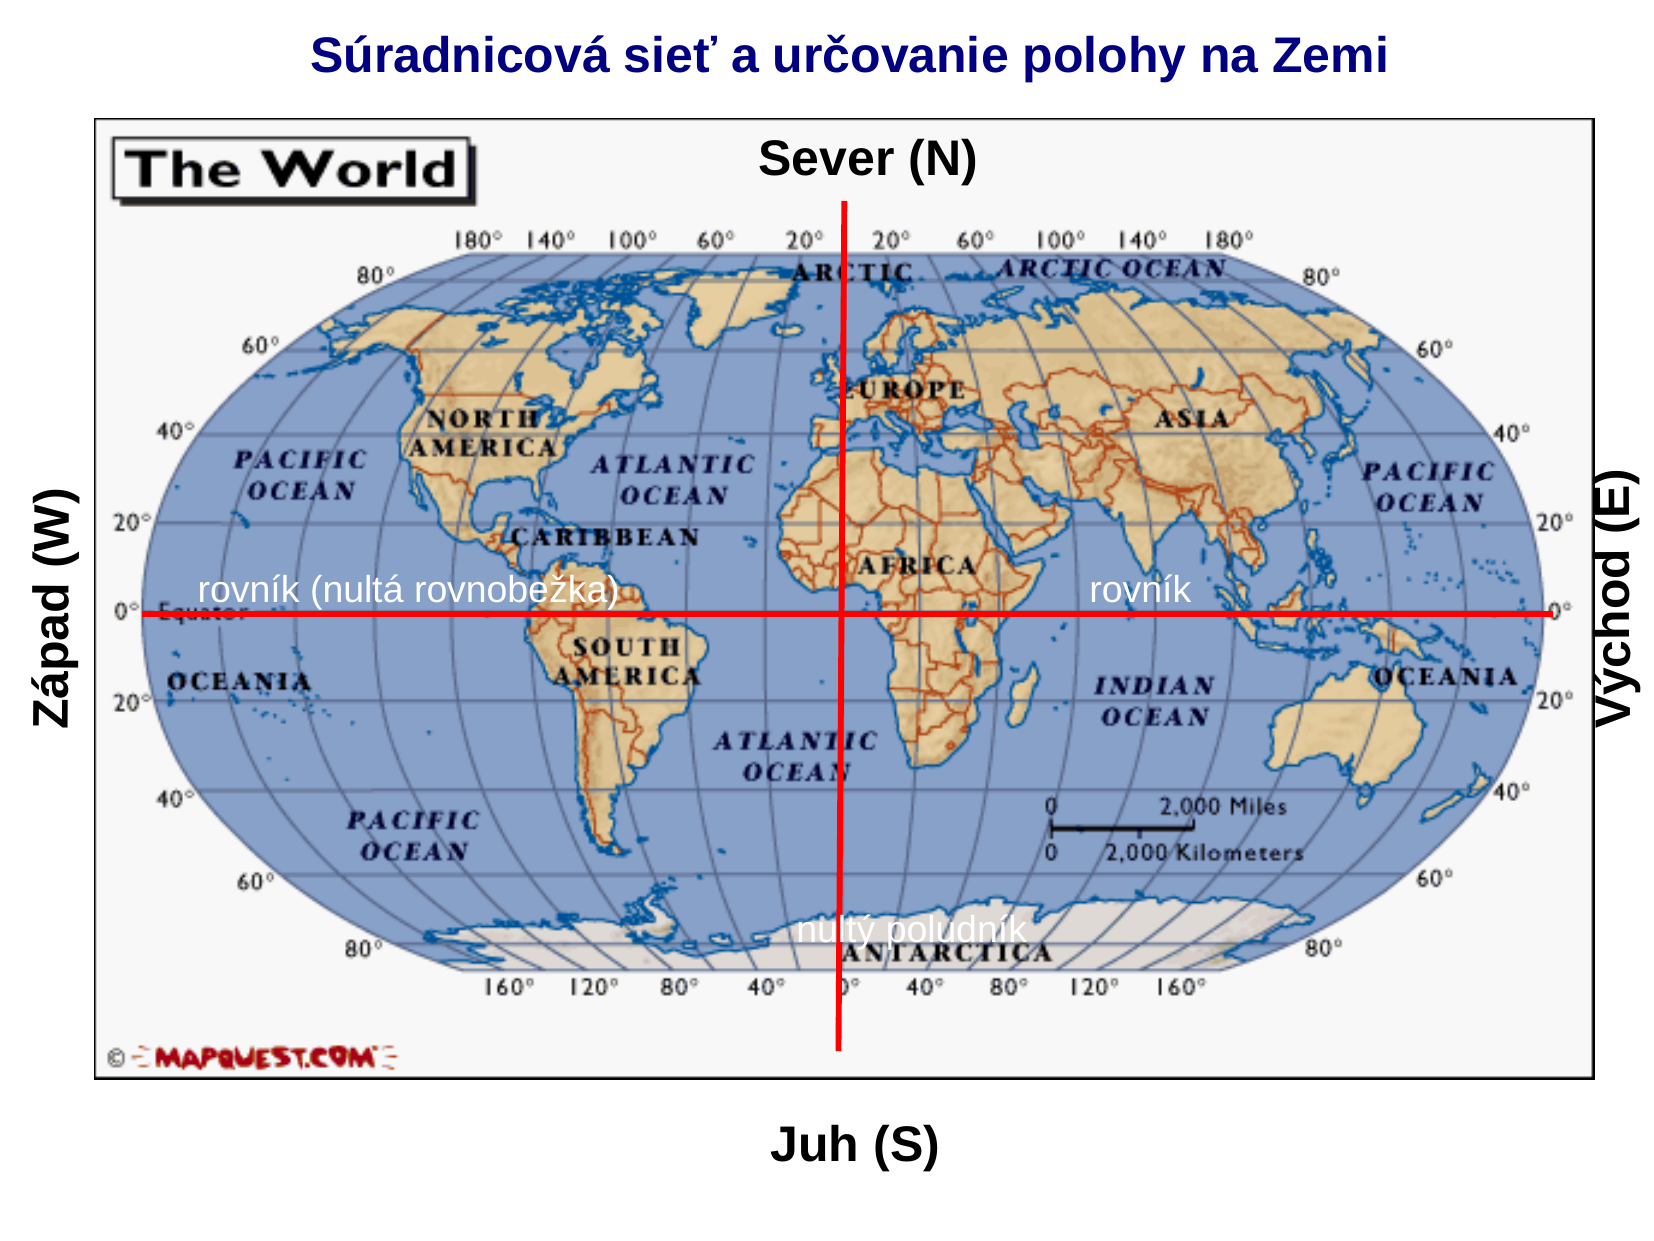

Súradnicová sieť a určovanie polohy na Zemi
Sever (N)
Východ (E)
Západ (W)
rovník (nultá rovnobežka)
rovník
nultý poludník
Juh (S)